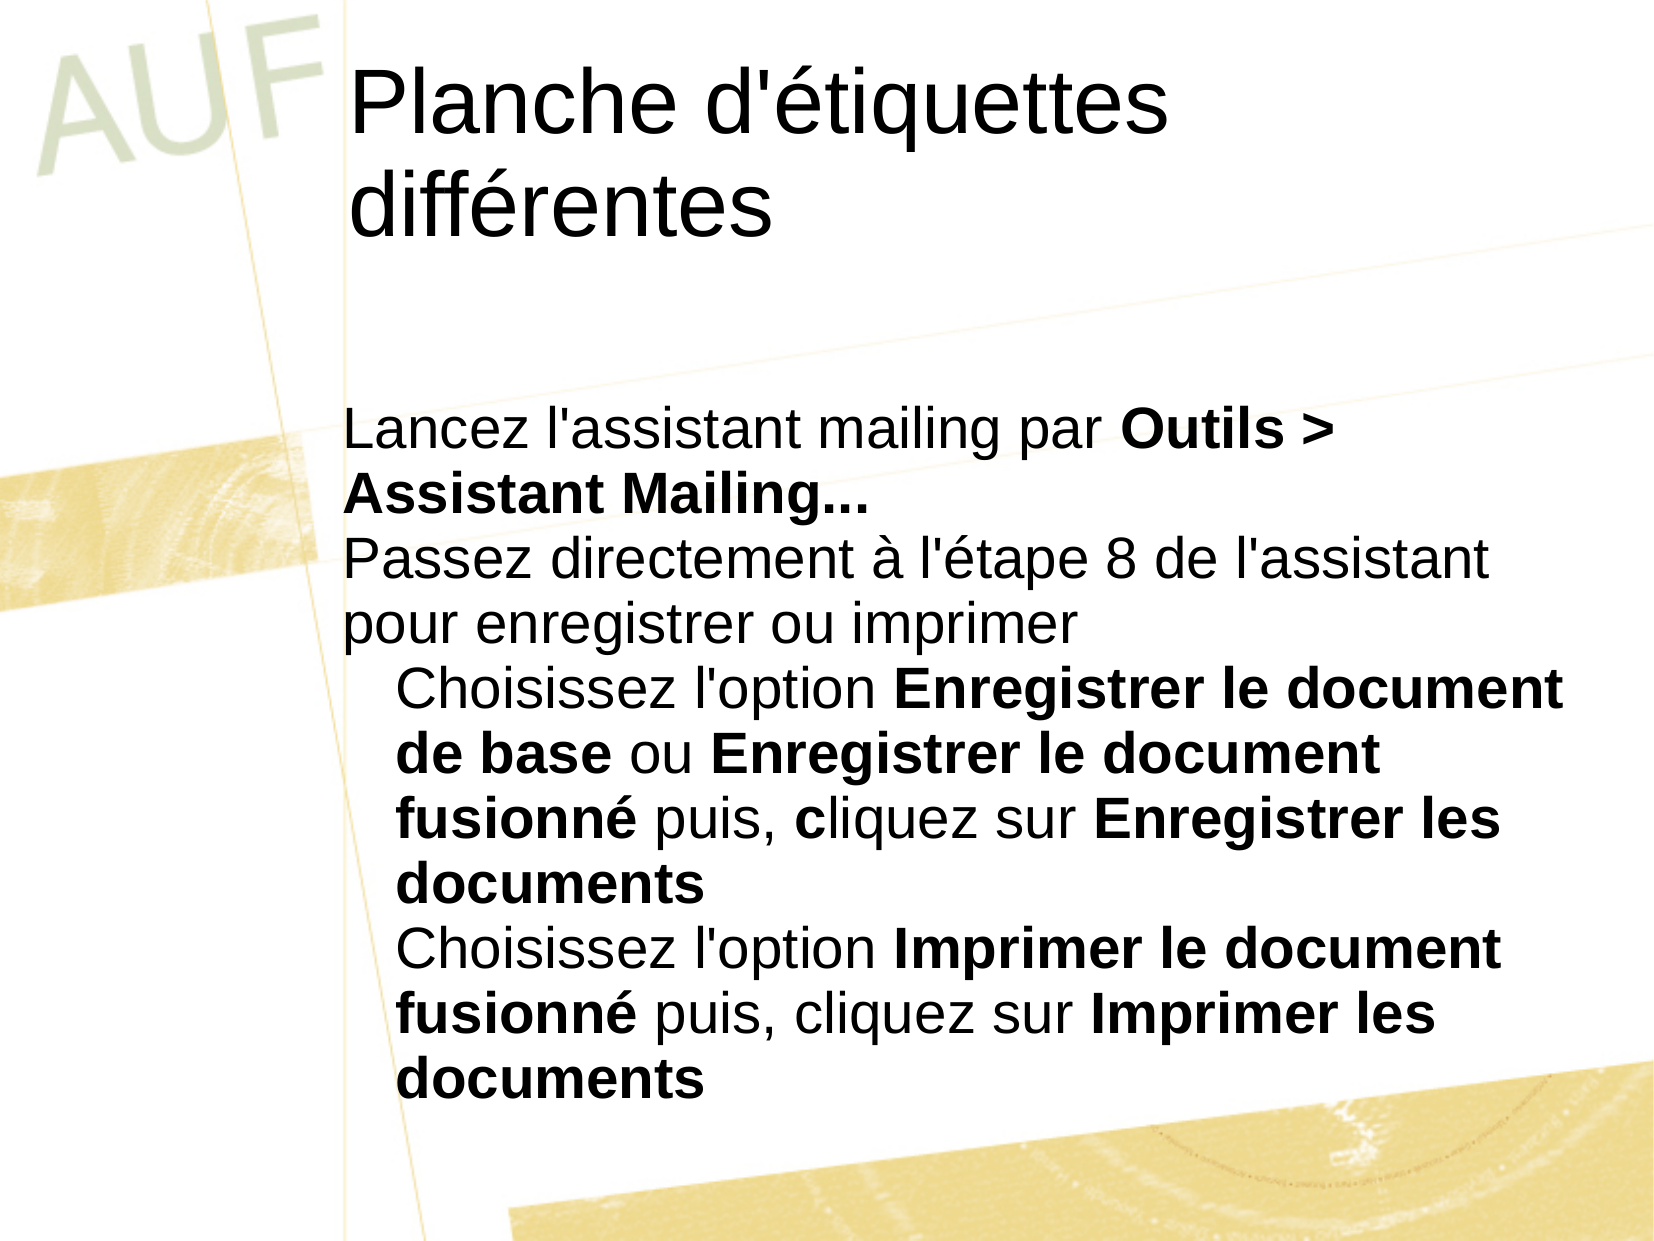

# Planche d'étiquettes différentes
Lancez l'assistant mailing par Outils > Assistant Mailing...
Passez directement à l'étape 8 de l'assistant pour enregistrer ou imprimer
Choisissez l'option Enregistrer le document de base ou Enregistrer le document fusionné puis, cliquez sur Enregistrer les documents
Choisissez l'option Imprimer le document fusionné puis, cliquez sur Imprimer les documents